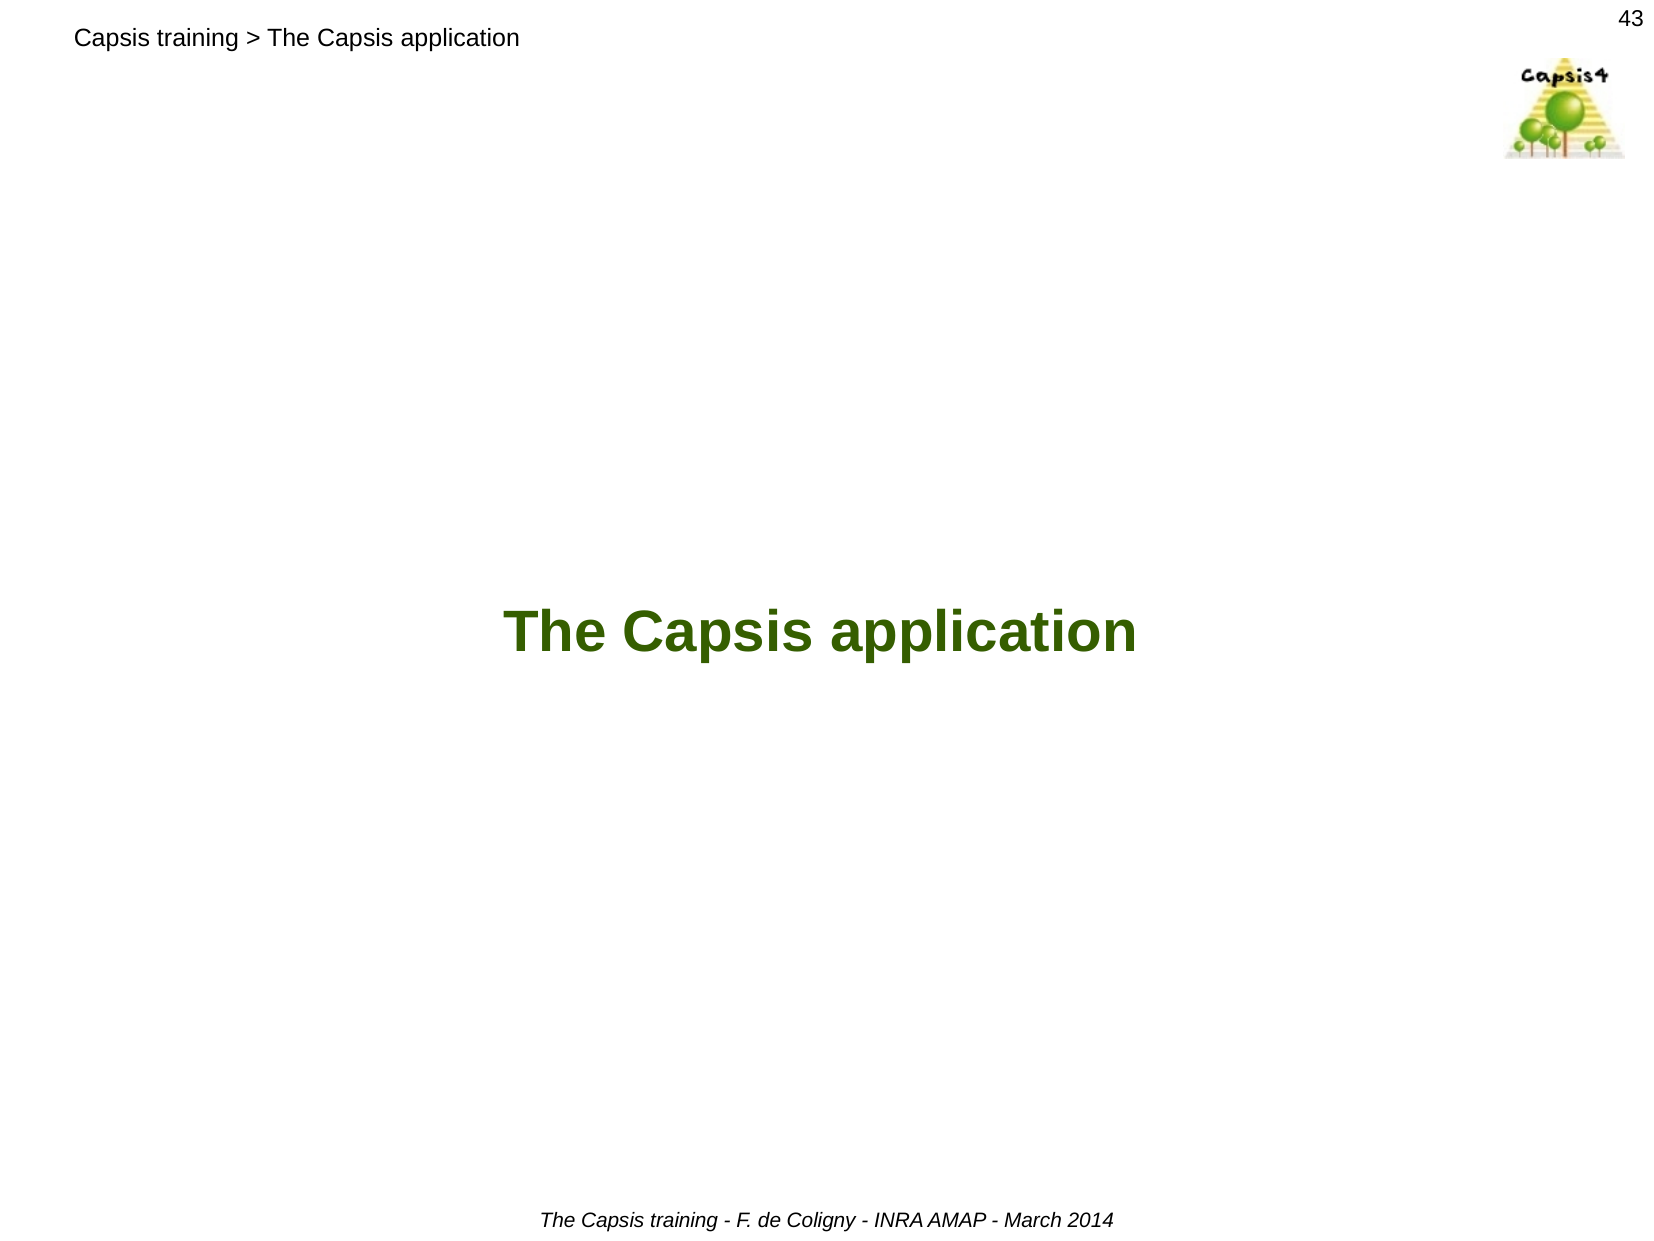

43
Capsis training > The Capsis application
The Capsis application
The Capsis training - F. de Coligny - INRA AMAP - March 2014